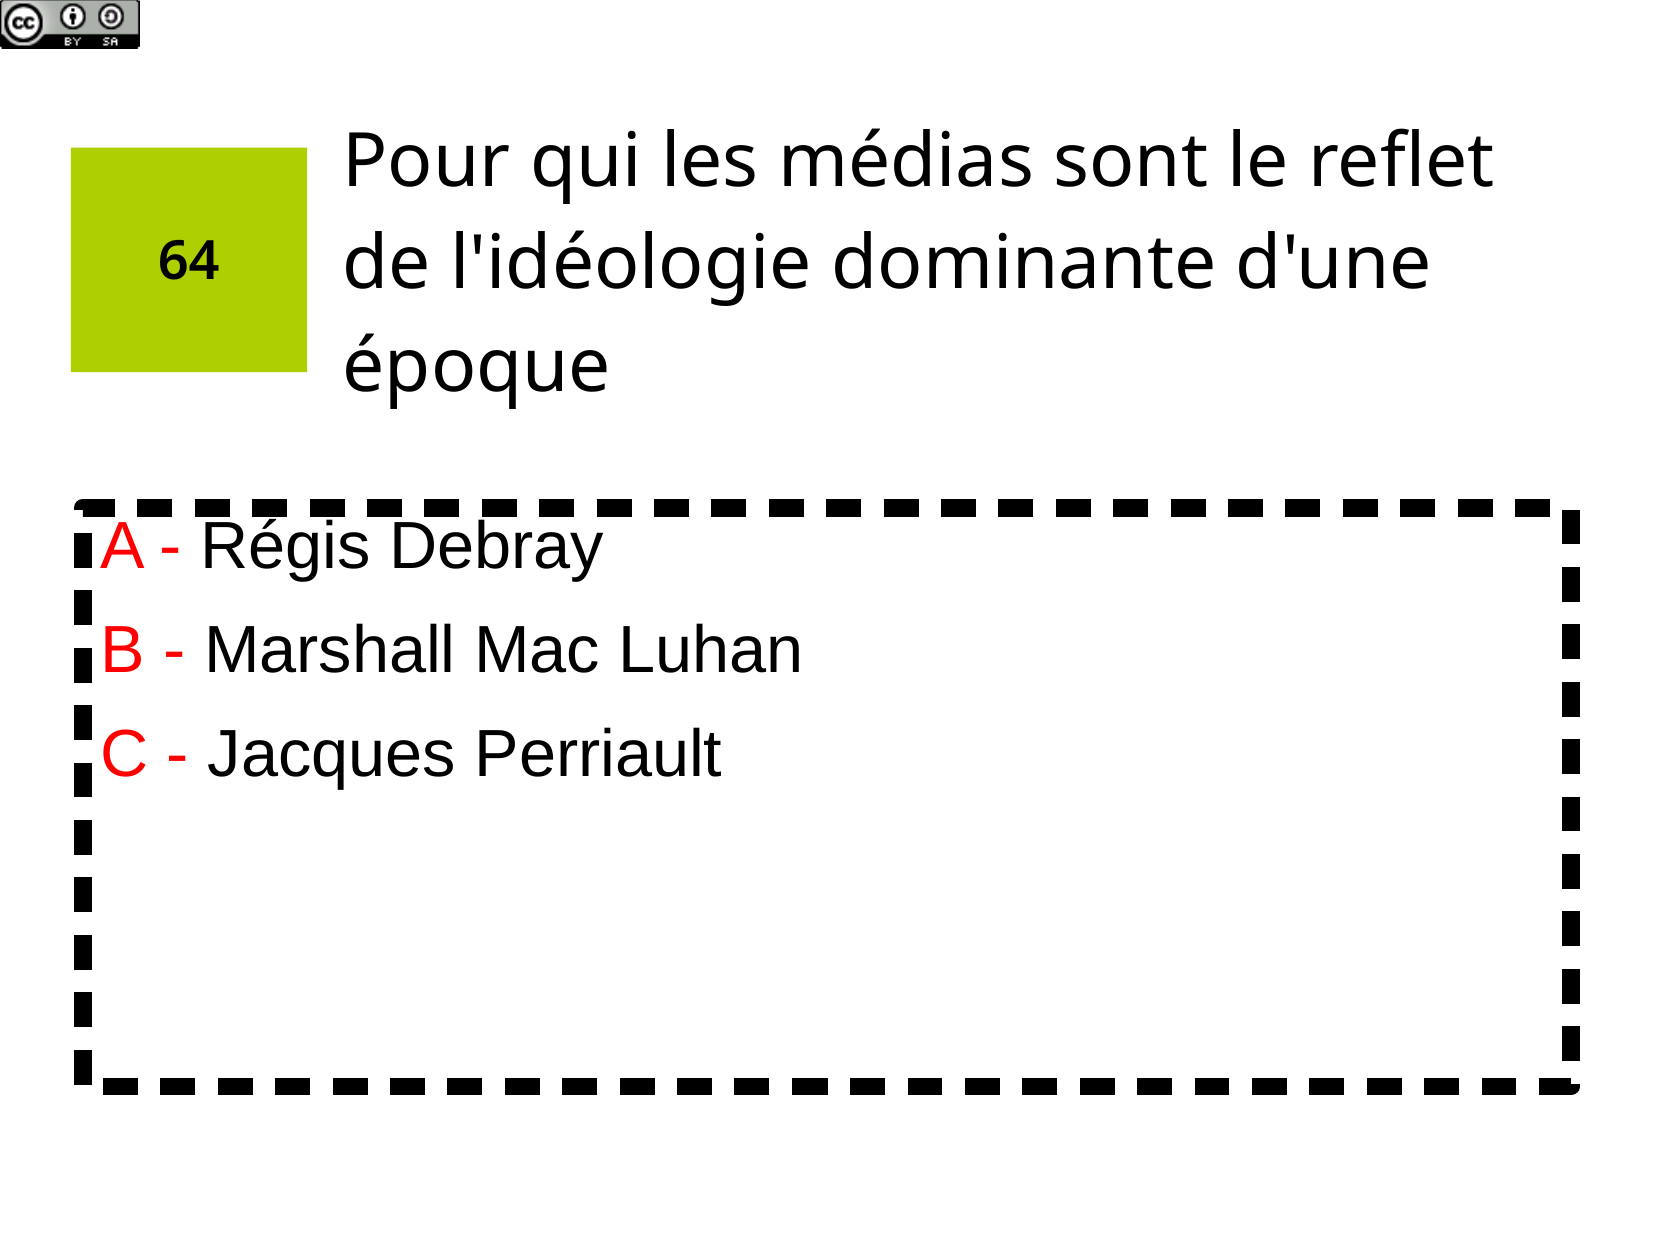

# Pour qui les médias sont le reflet de l'idéologie dominante d'une époque
64
Régis Debray
Marshall Mac Luhan
Jacques Perriault